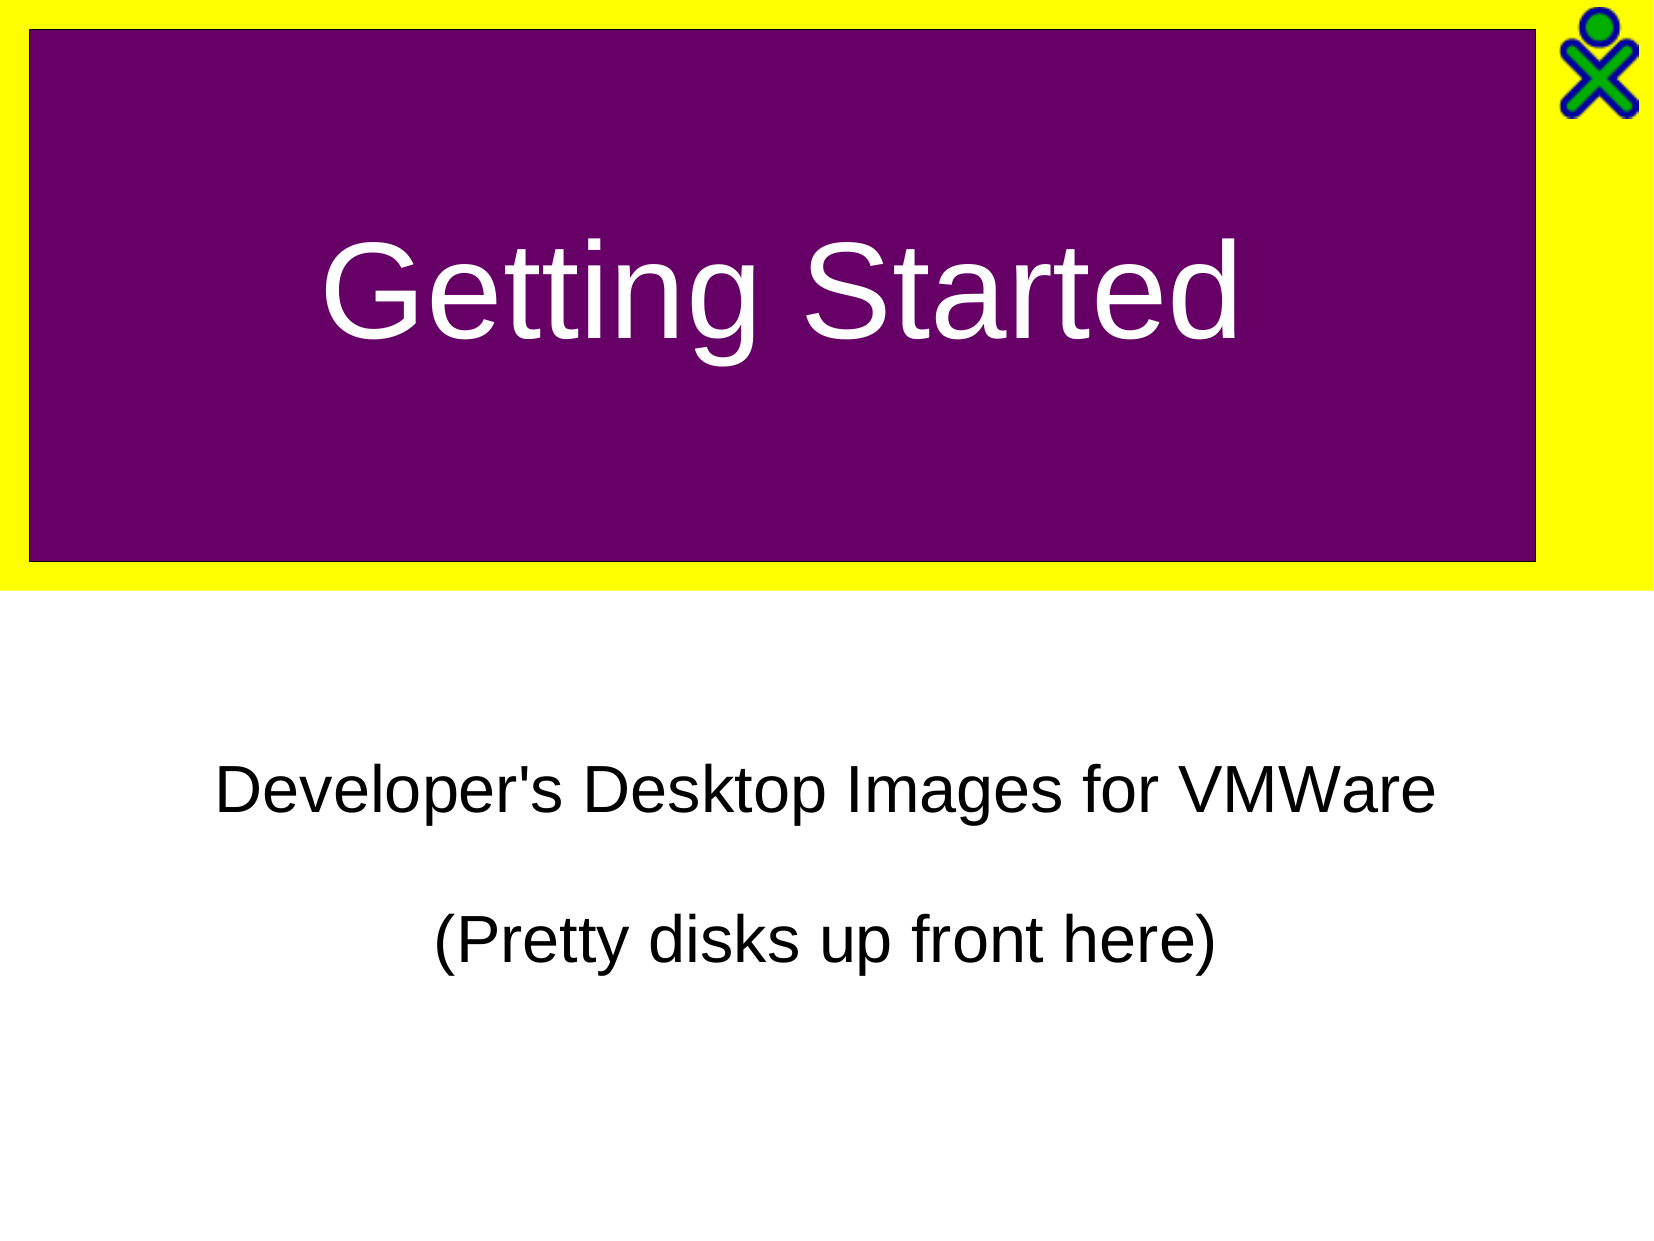

# Getting Started
Developer's Desktop Images for VMWare
(Pretty disks up front here)